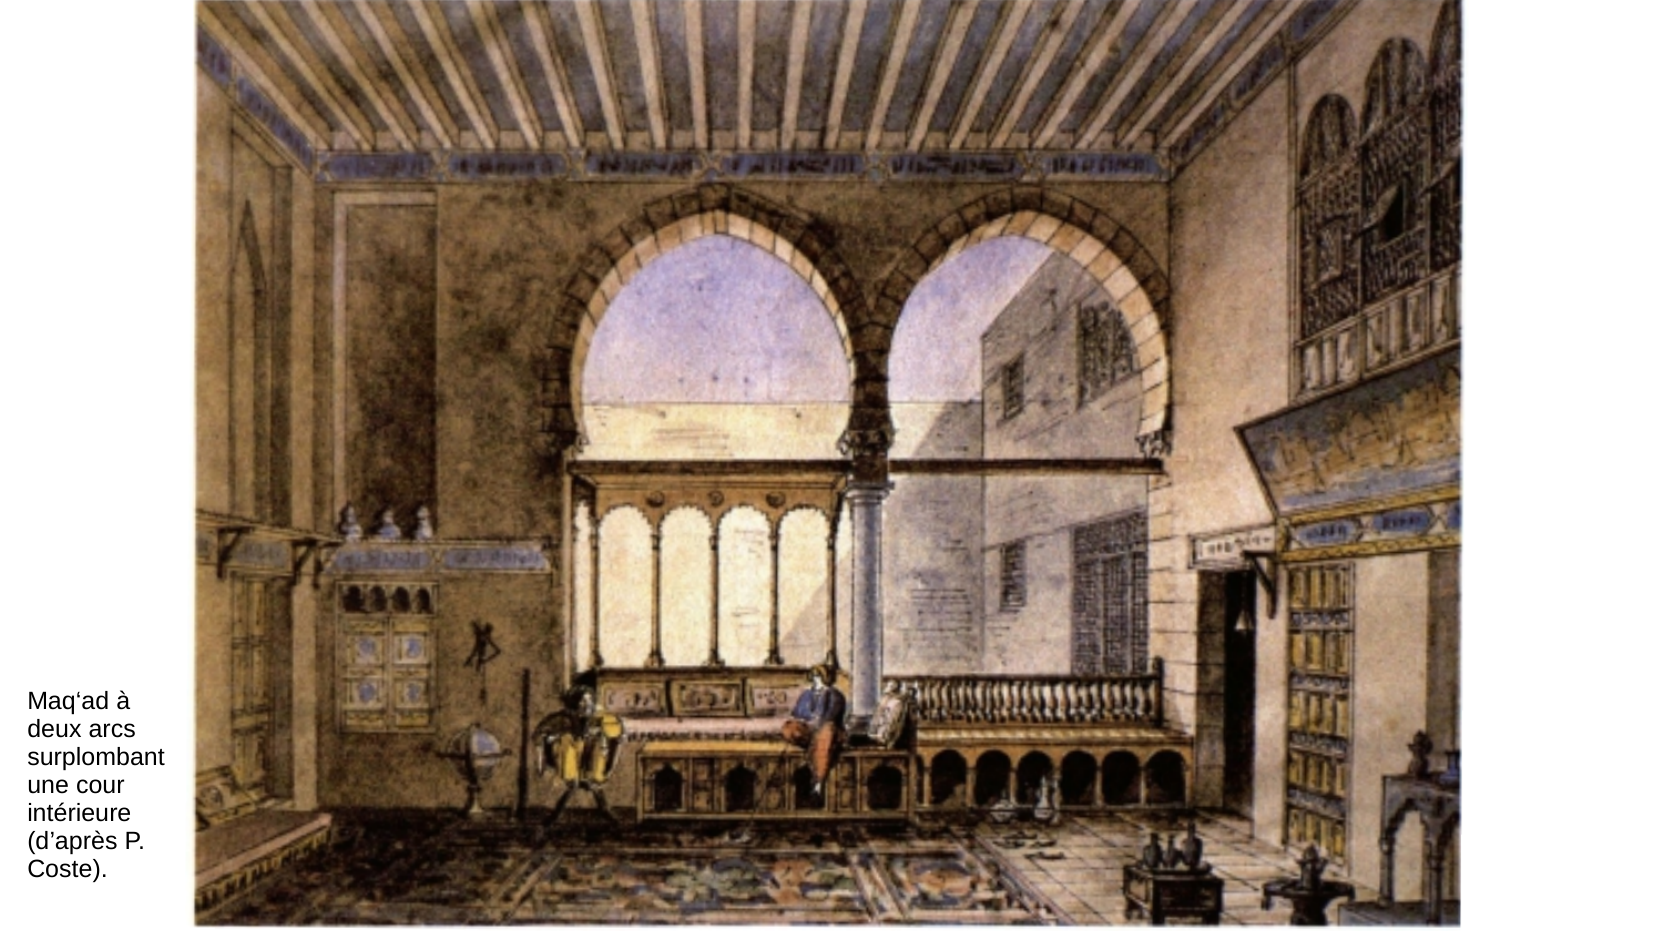

Maq‘ad à deux arcs surplombant une cour intérieure (d’après P. Coste).